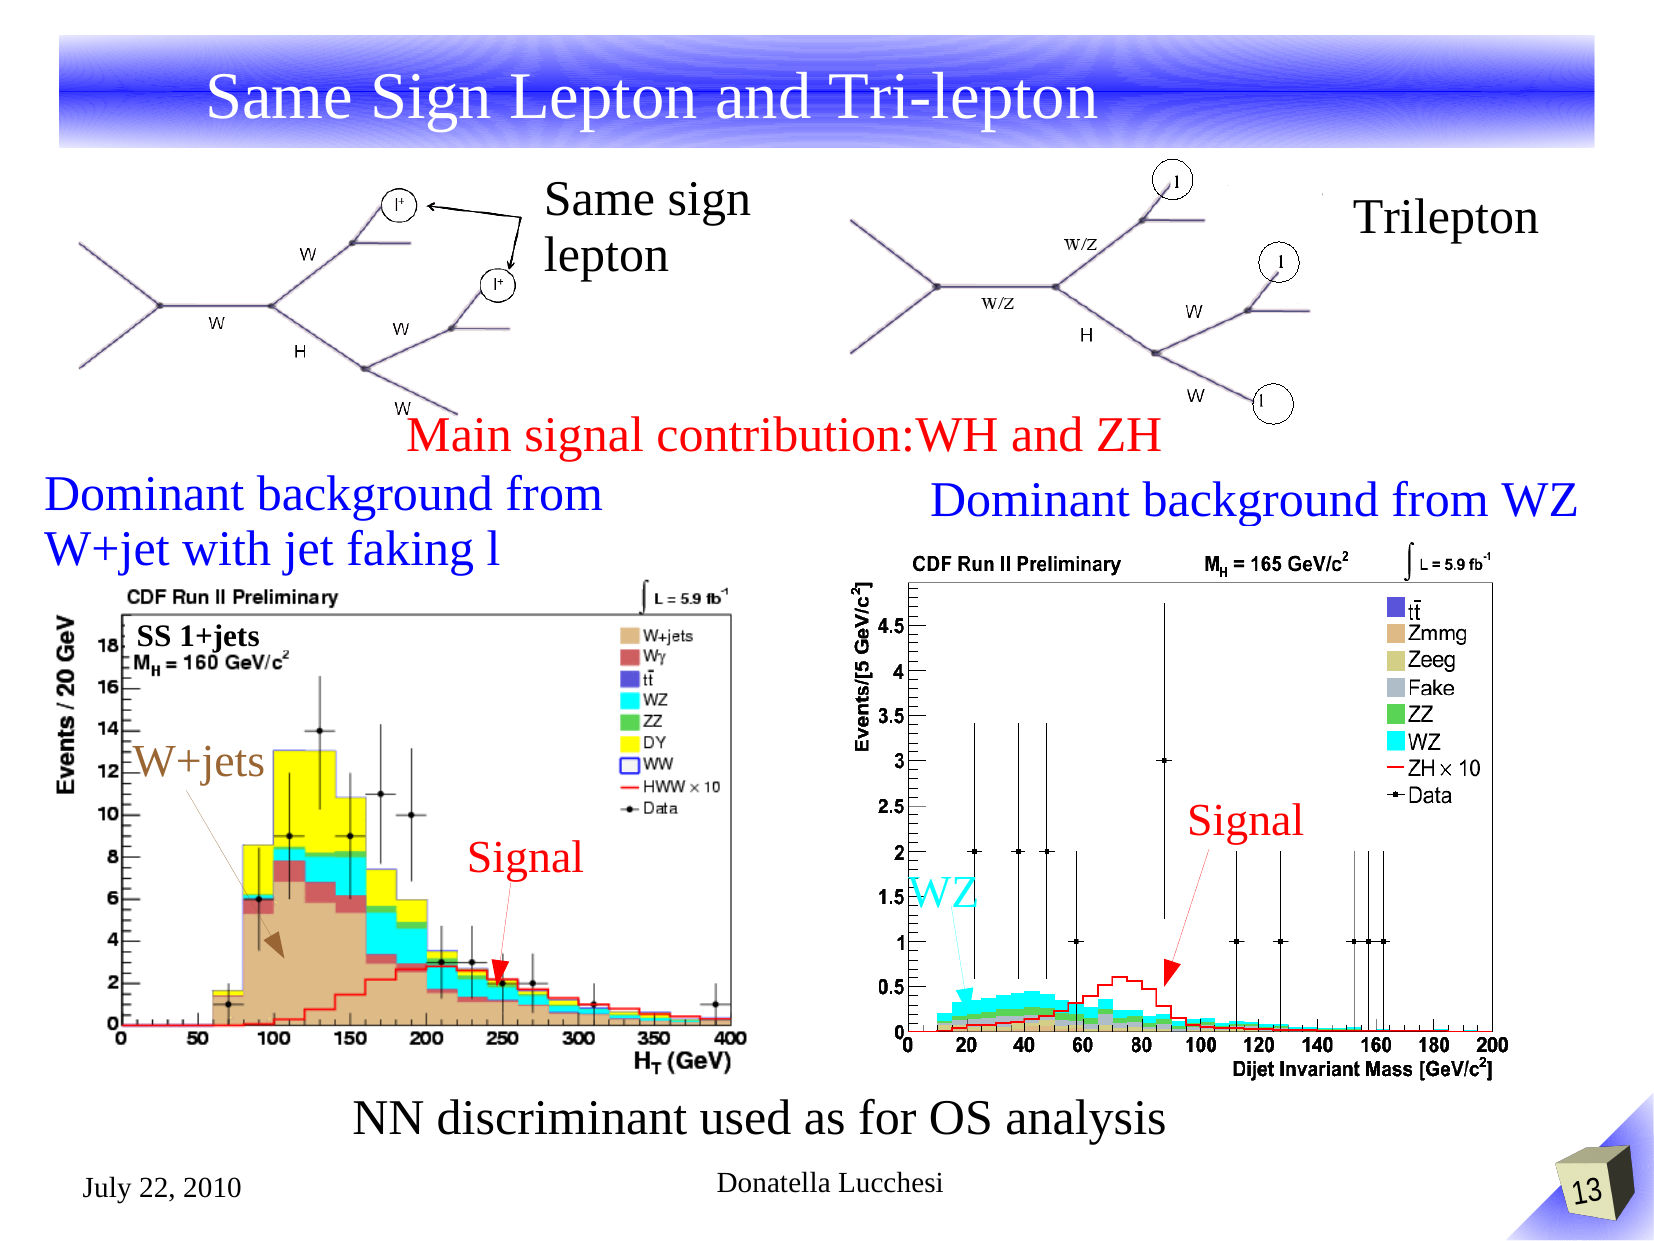

Same Sign Lepton and Tri-lepton
Same sign
lepton
Trilepton
Main signal contribution:WH and ZH
Dominant background from
W+jet with jet faking l
Dominant background from WZ
SS 1+jets
W+jets
Signal
Signal
WZ
NN discriminant used as for OS analysis
Donatella Lucchesi
July 22, 2010